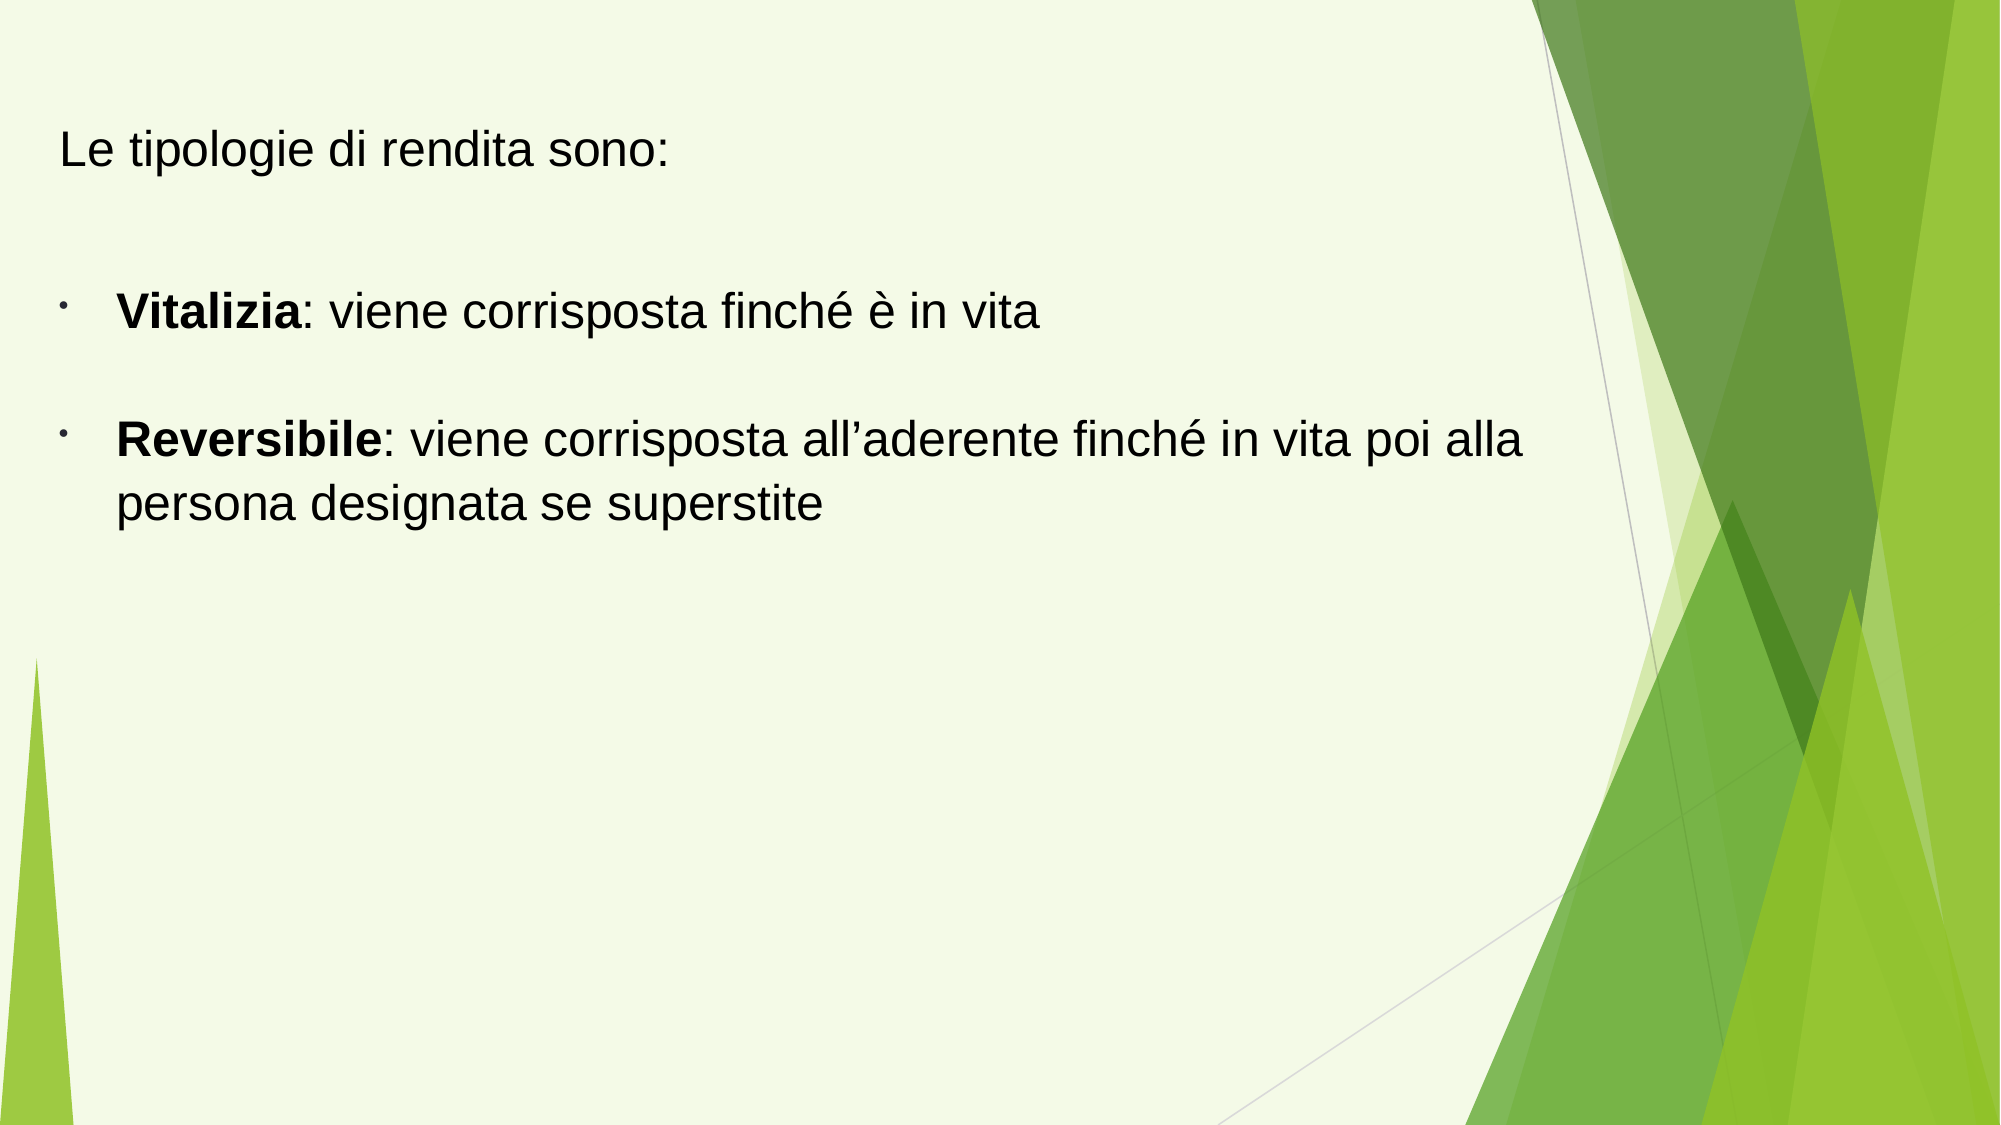

Le tipologie di rendita sono:
Vitalizia: viene corrisposta finché è in vita
Reversibile: viene corrisposta all’aderente finché in vita poi alla persona designata se superstite